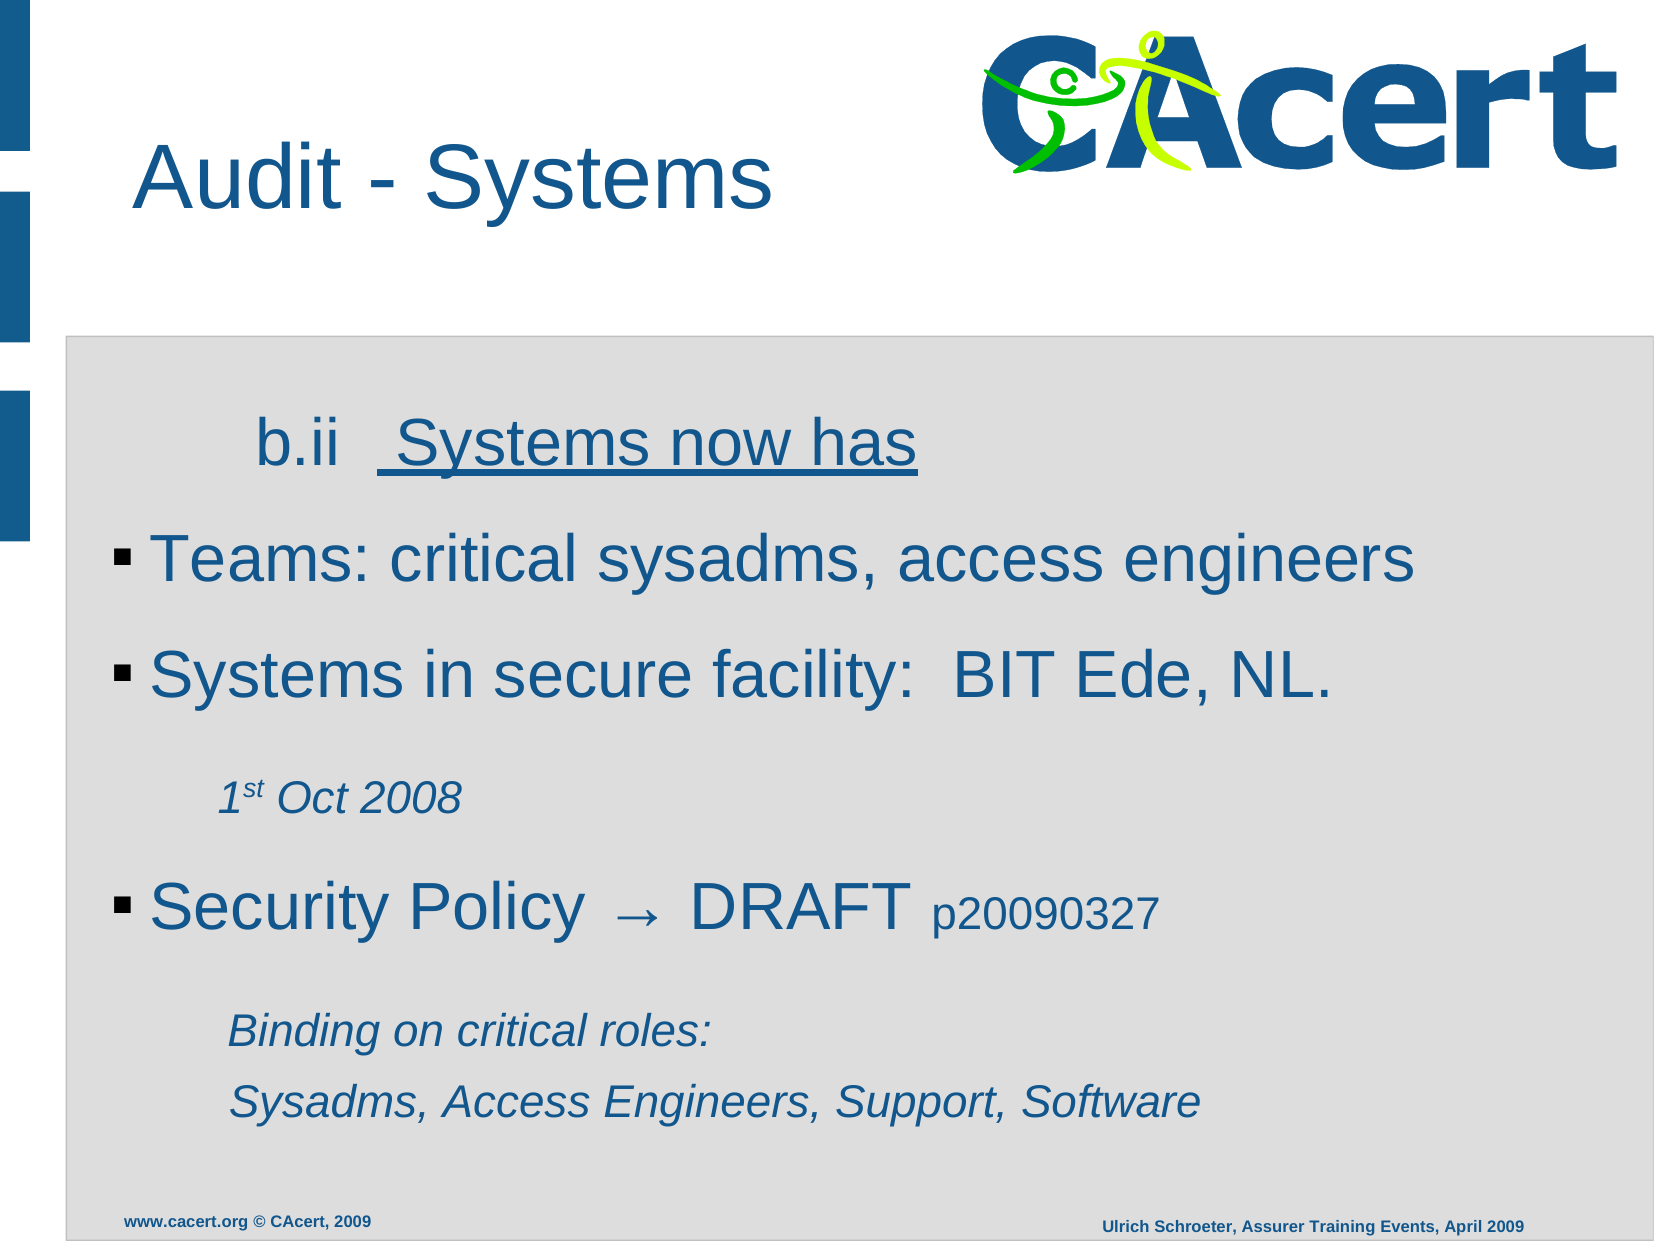

Audit - Systems
 b.ii Systems now has
 Teams: critical sysadms, access engineers
 Systems in secure facility: BIT Ede, NL.
 1st Oct 2008
 Security Policy → DRAFT p20090327
 Binding on critical roles:
 Sysadms, Access Engineers, Support, Software